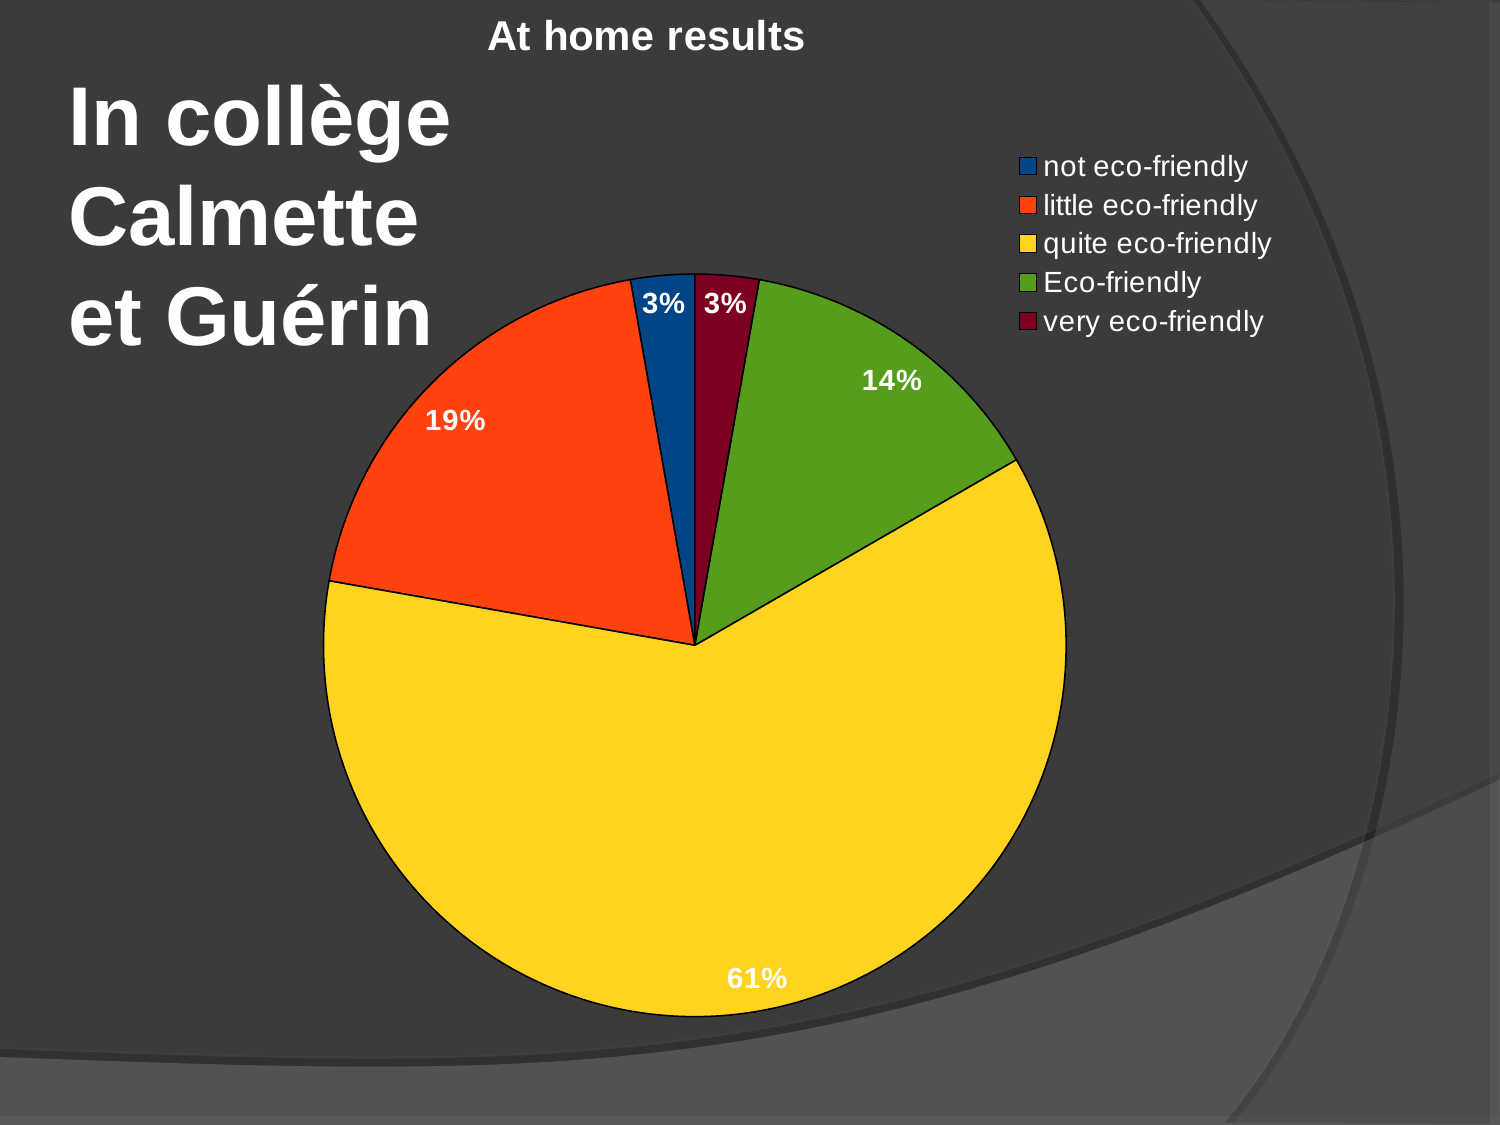

### Chart: At home results
| Category | Colonne C |
|---|---|
| not eco-friendly | 2.0 |
| little eco-friendly | 14.0 |
| quite eco-friendly | 44.0 |
| Eco-friendly | 10.0 |
| very eco-friendly | 2.0 |In collège
Calmette
et Guérin